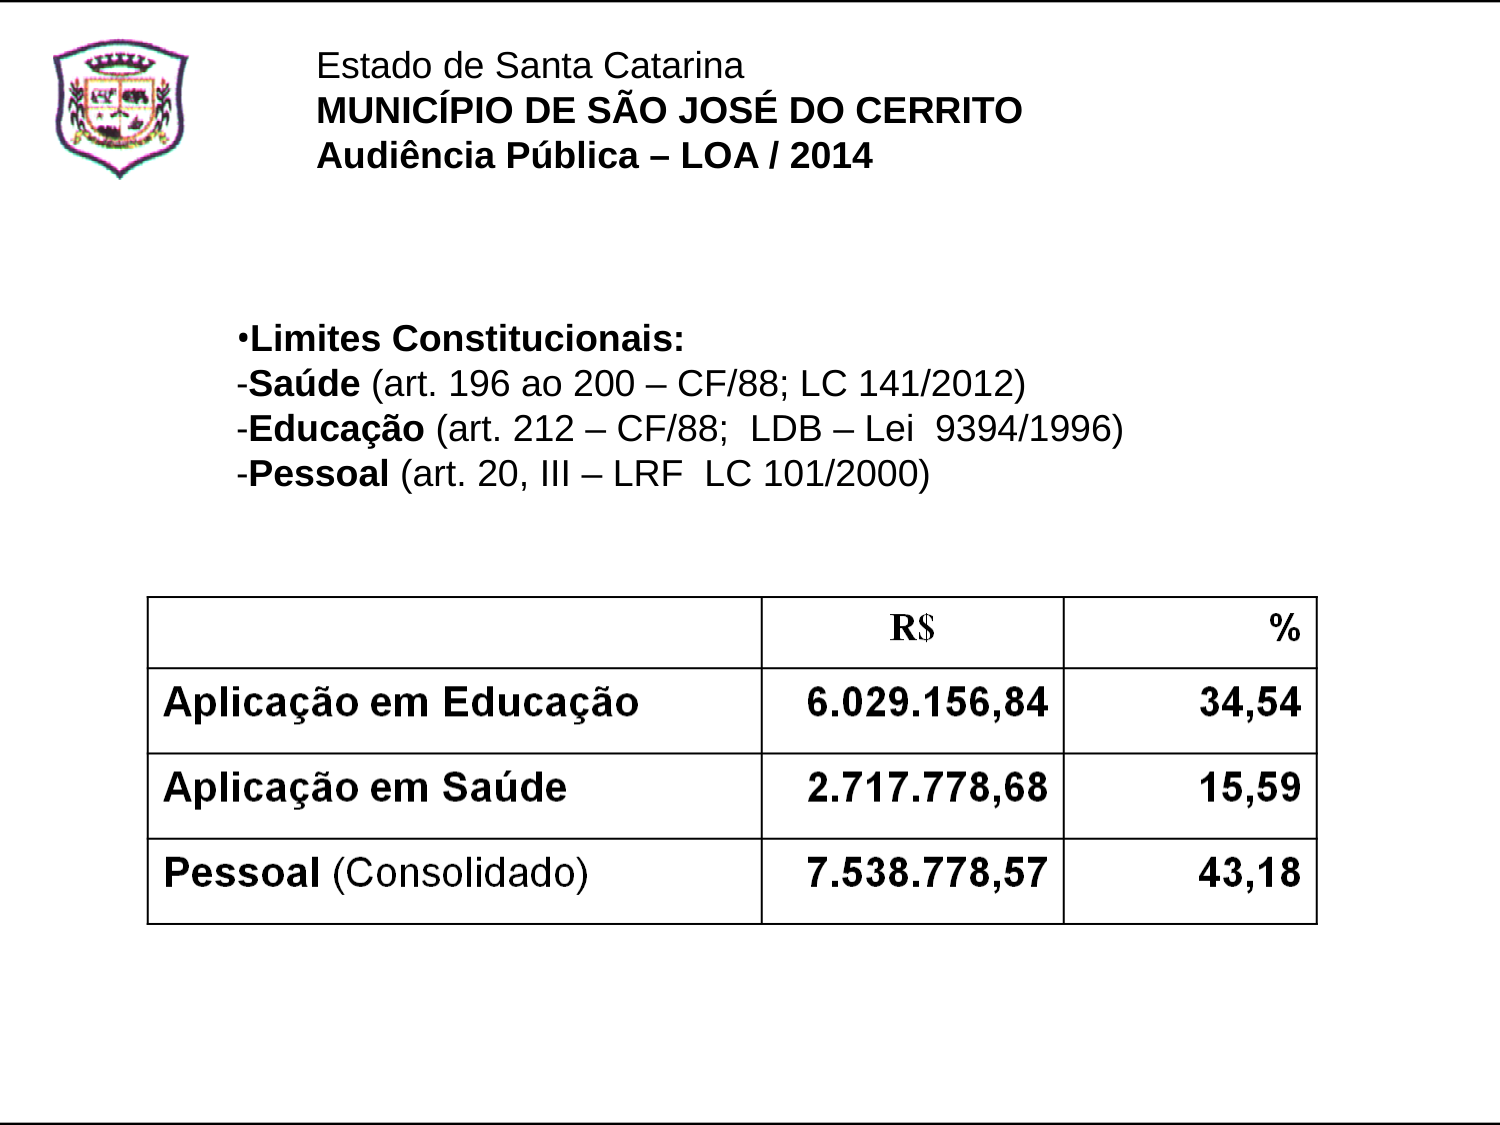

Estado de Santa Catarina
MUNICÍPIO DE SÃO JOSÉ DO CERRITO
Audiência Pública – LOA / 2014
Limites Constitucionais:
Saúde (art. 196 ao 200 – CF/88; LC 141/2012)
Educação (art. 212 – CF/88; LDB – Lei 9394/1996)
Pessoal (art. 20, III – LRF LC 101/2000)